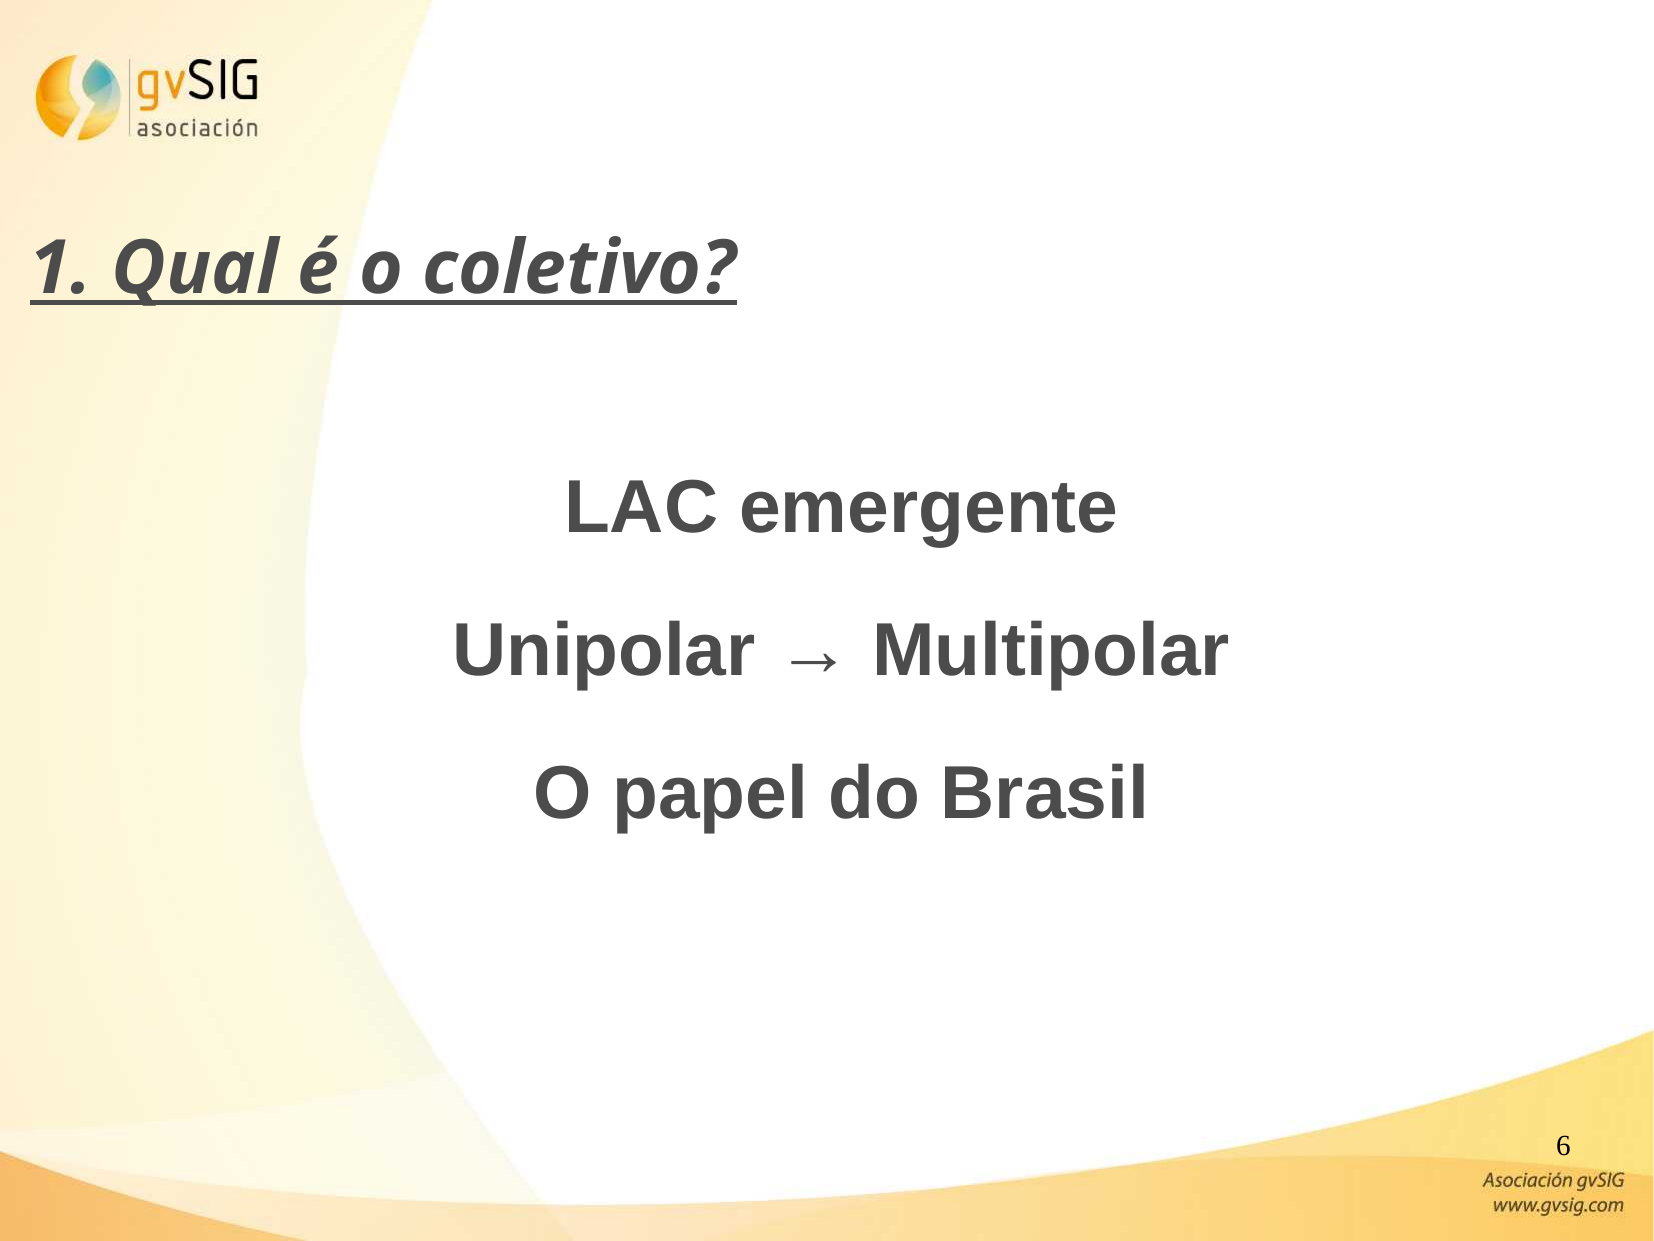

# 1. Qual é o coletivo?
LAC emergente
Unipolar → Multipolar
O papel do Brasil
6